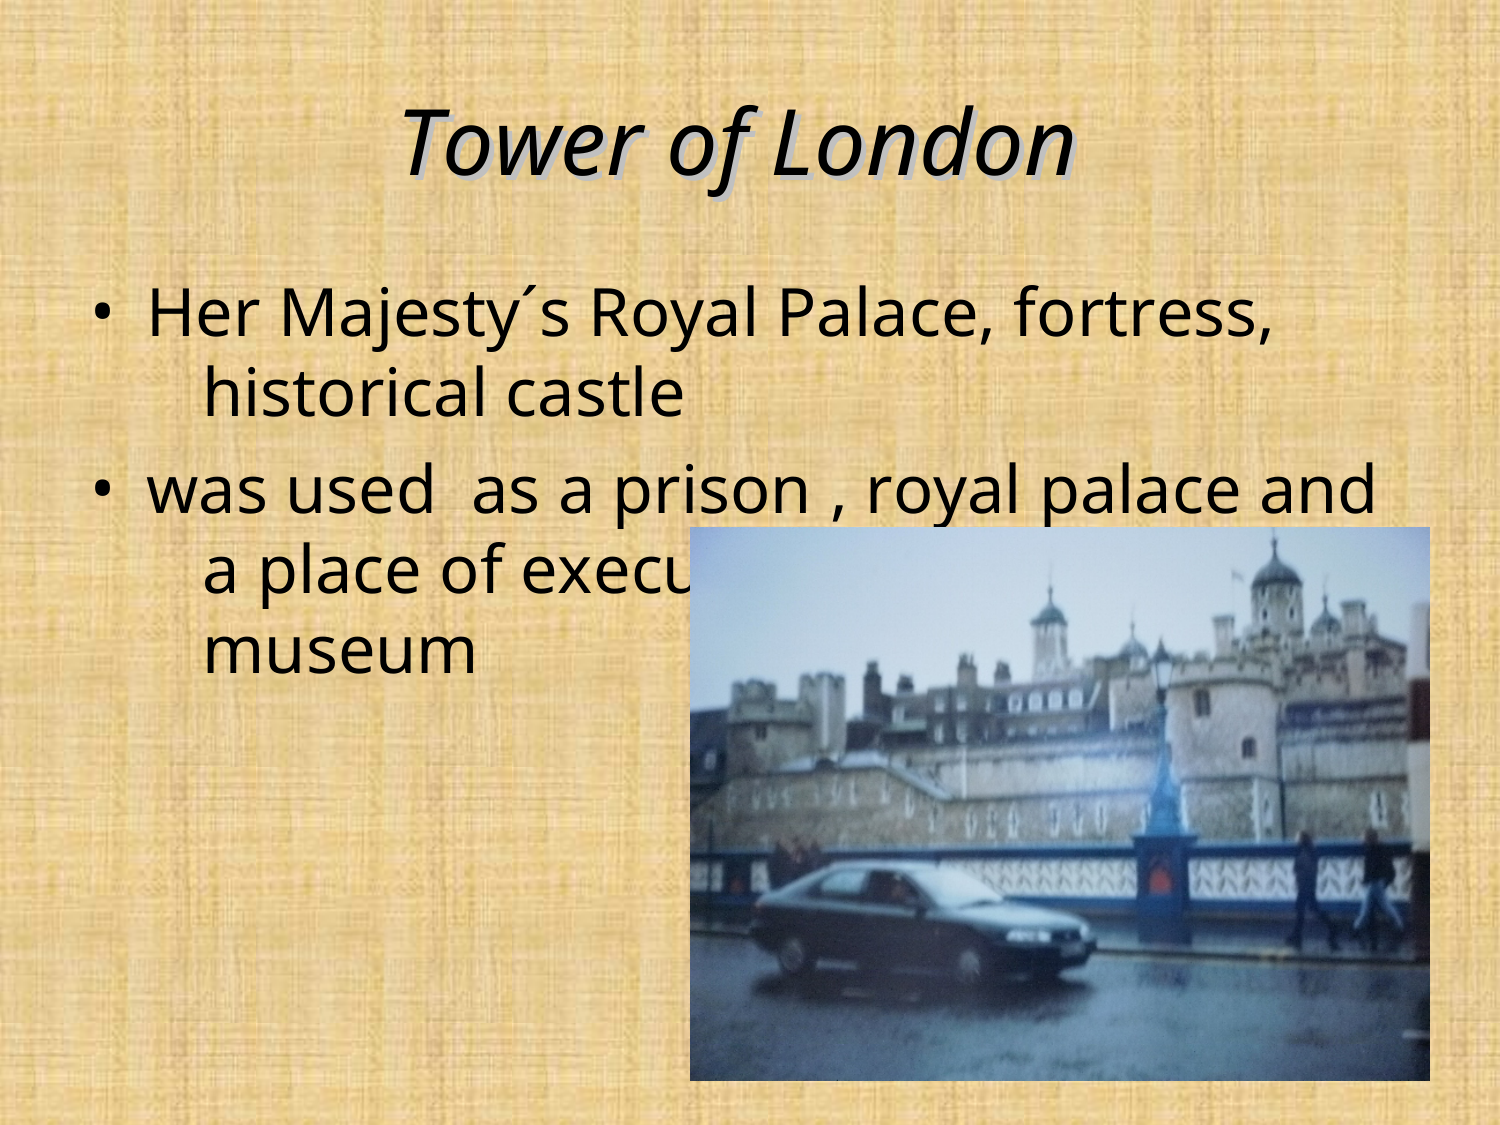

# Tower of London
Her Majesty´s Royal Palace, fortress, historical castle
was used as a prison , royal palace and a place of executions, nowdays- the museum